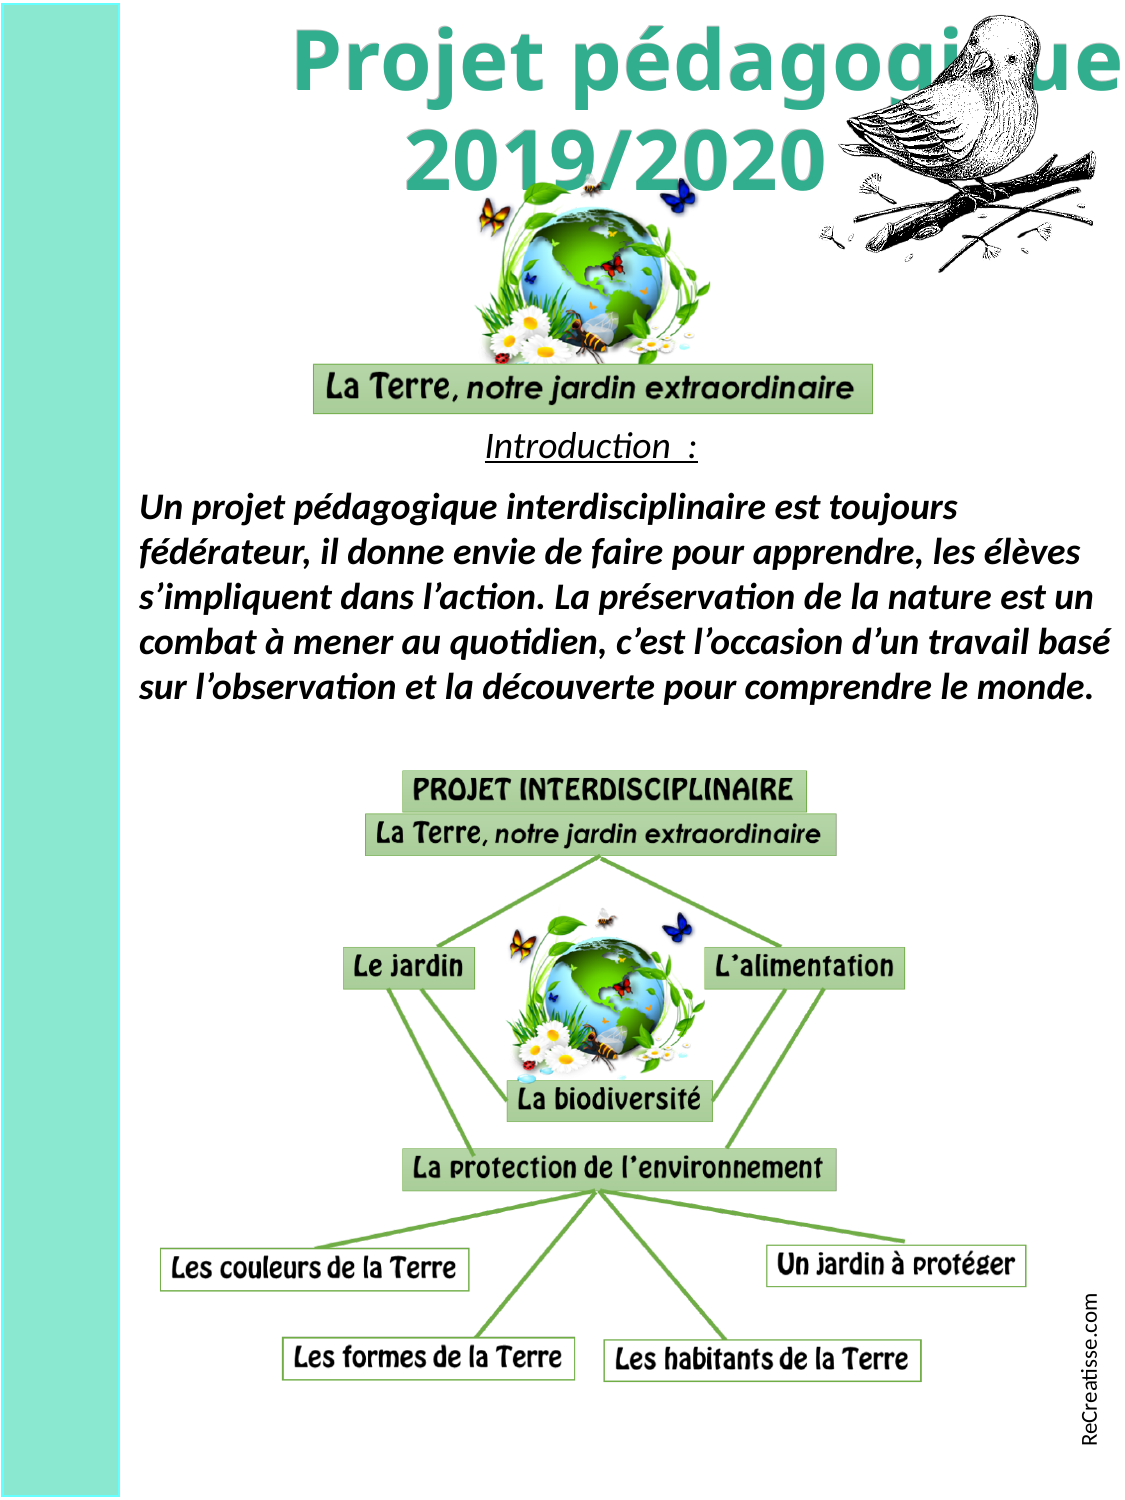

Projet pédagogique
 2019/2020
Introduction :
Un projet pédagogique interdisciplinaire est toujours fédérateur, il donne envie de faire pour apprendre, les élèves s’impliquent dans l’action. La préservation de la nature est un combat à mener au quotidien, c’est l’occasion d’un travail basé sur l’observation et la découverte pour comprendre le monde.
ReCreatisse.com